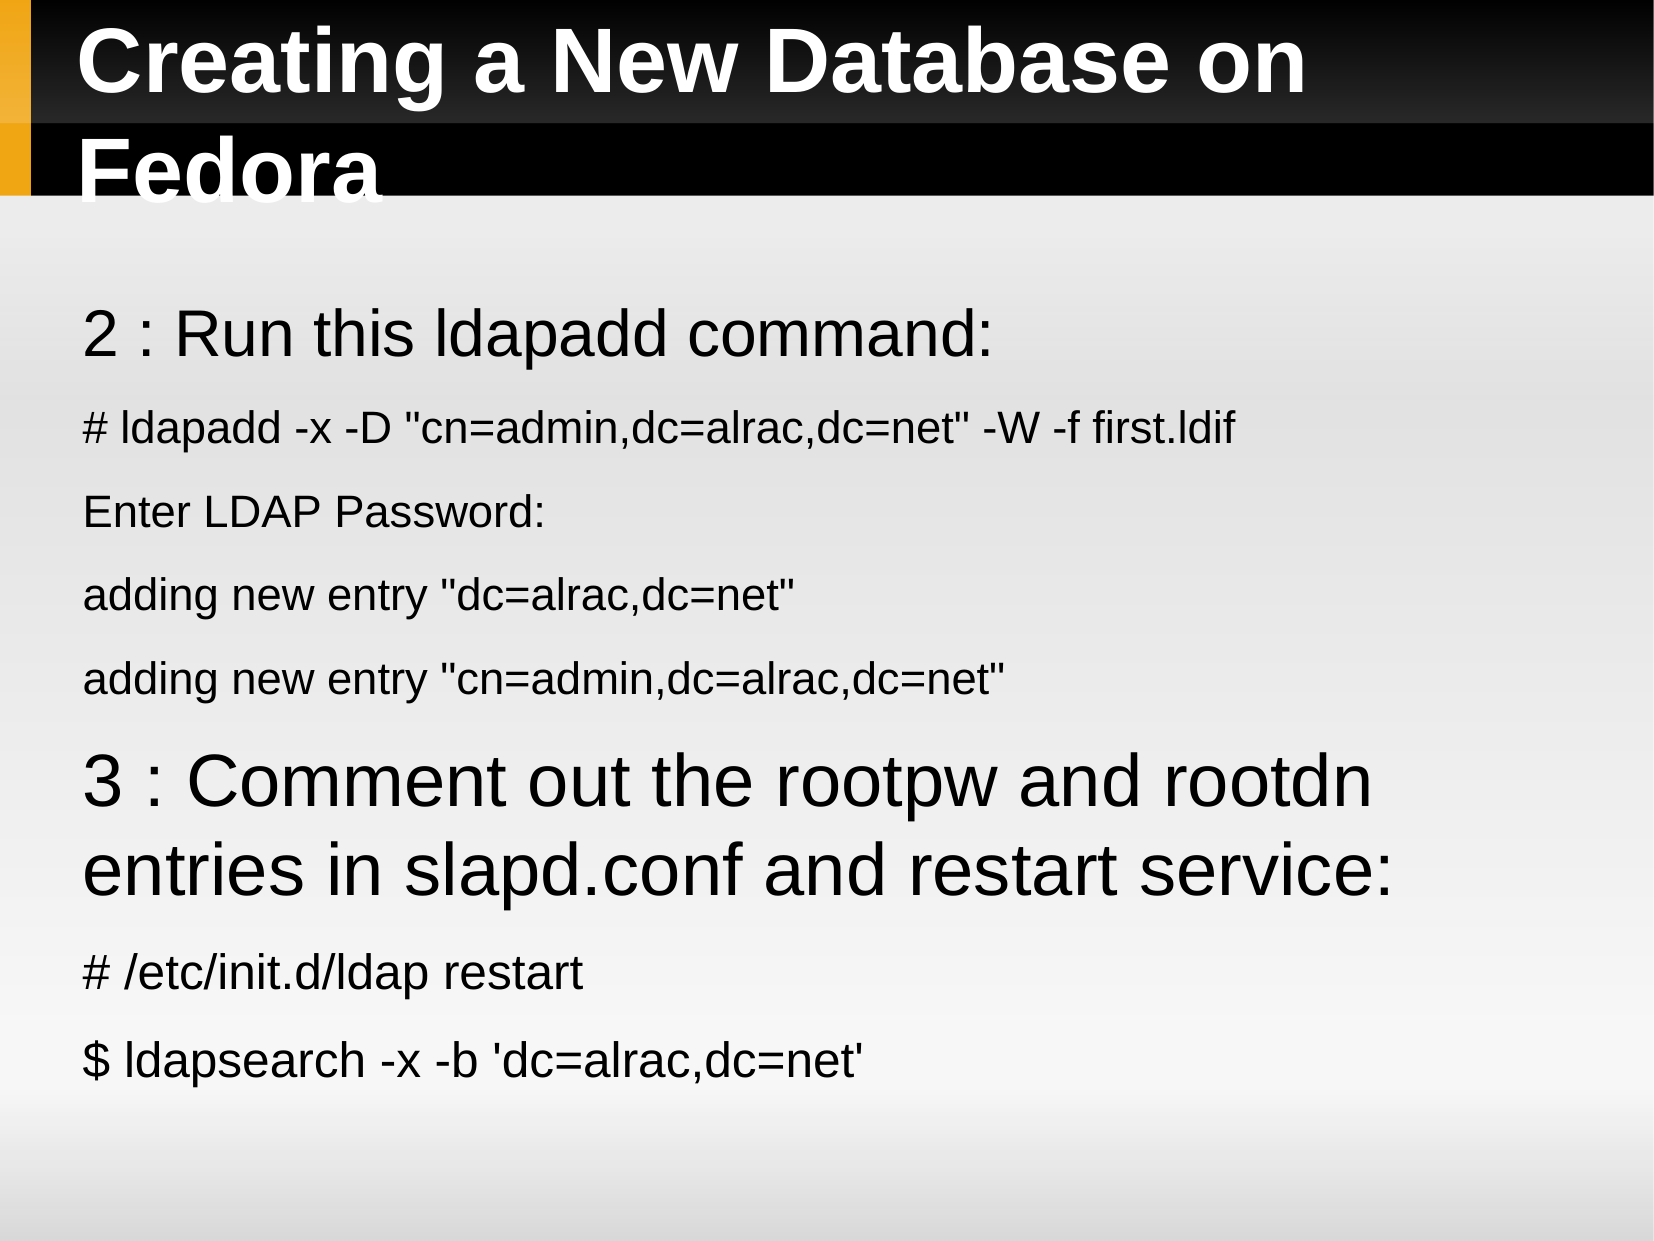

# Creating a New Database on Fedora
2 : Run this ldapadd command:
# ldapadd -x -D "cn=admin,dc=alrac,dc=net" -W -f first.ldif
Enter LDAP Password:
adding new entry "dc=alrac,dc=net"
adding new entry "cn=admin,dc=alrac,dc=net"
3 : Comment out the rootpw and rootdn entries in slapd.conf and restart service:
# /etc/init.d/ldap restart
$ ldapsearch -x -b 'dc=alrac,dc=net'